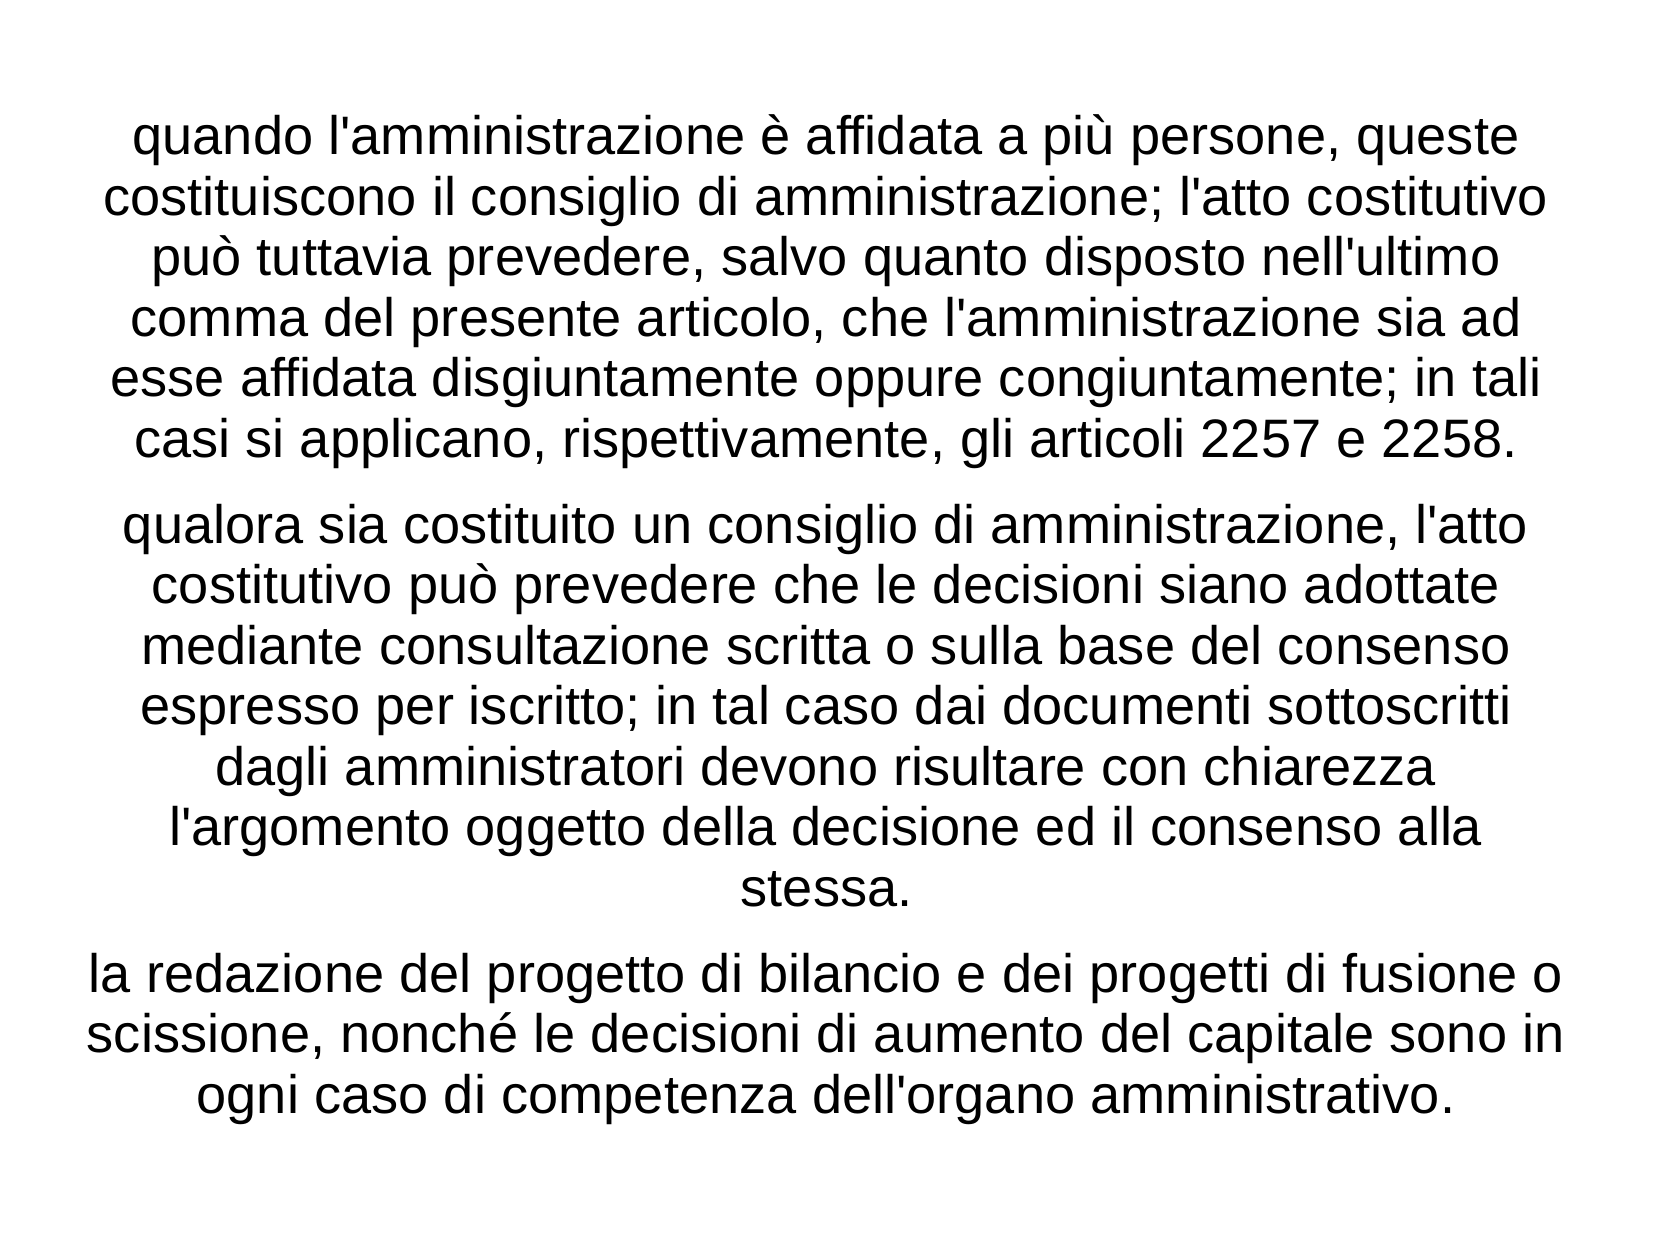

# quando l'amministrazione è affidata a più persone, queste costituiscono il consiglio di amministrazione; l'atto costitutivo può tuttavia prevedere, salvo quanto disposto nell'ultimo comma del presente articolo, che l'amministrazione sia ad esse affidata disgiuntamente oppure congiuntamente; in tali casi si applicano, rispettivamente, gli articoli 2257 e 2258.
qualora sia costituito un consiglio di amministrazione, l'atto costitutivo può prevedere che le decisioni siano adottate mediante consultazione scritta o sulla base del consenso espresso per iscritto; in tal caso dai documenti sottoscritti dagli amministratori devono risultare con chiarezza l'argomento oggetto della decisione ed il consenso alla stessa.
la redazione del progetto di bilancio e dei progetti di fusione o scissione, nonché le decisioni di aumento del capitale sono in ogni caso di competenza dell'organo amministrativo.